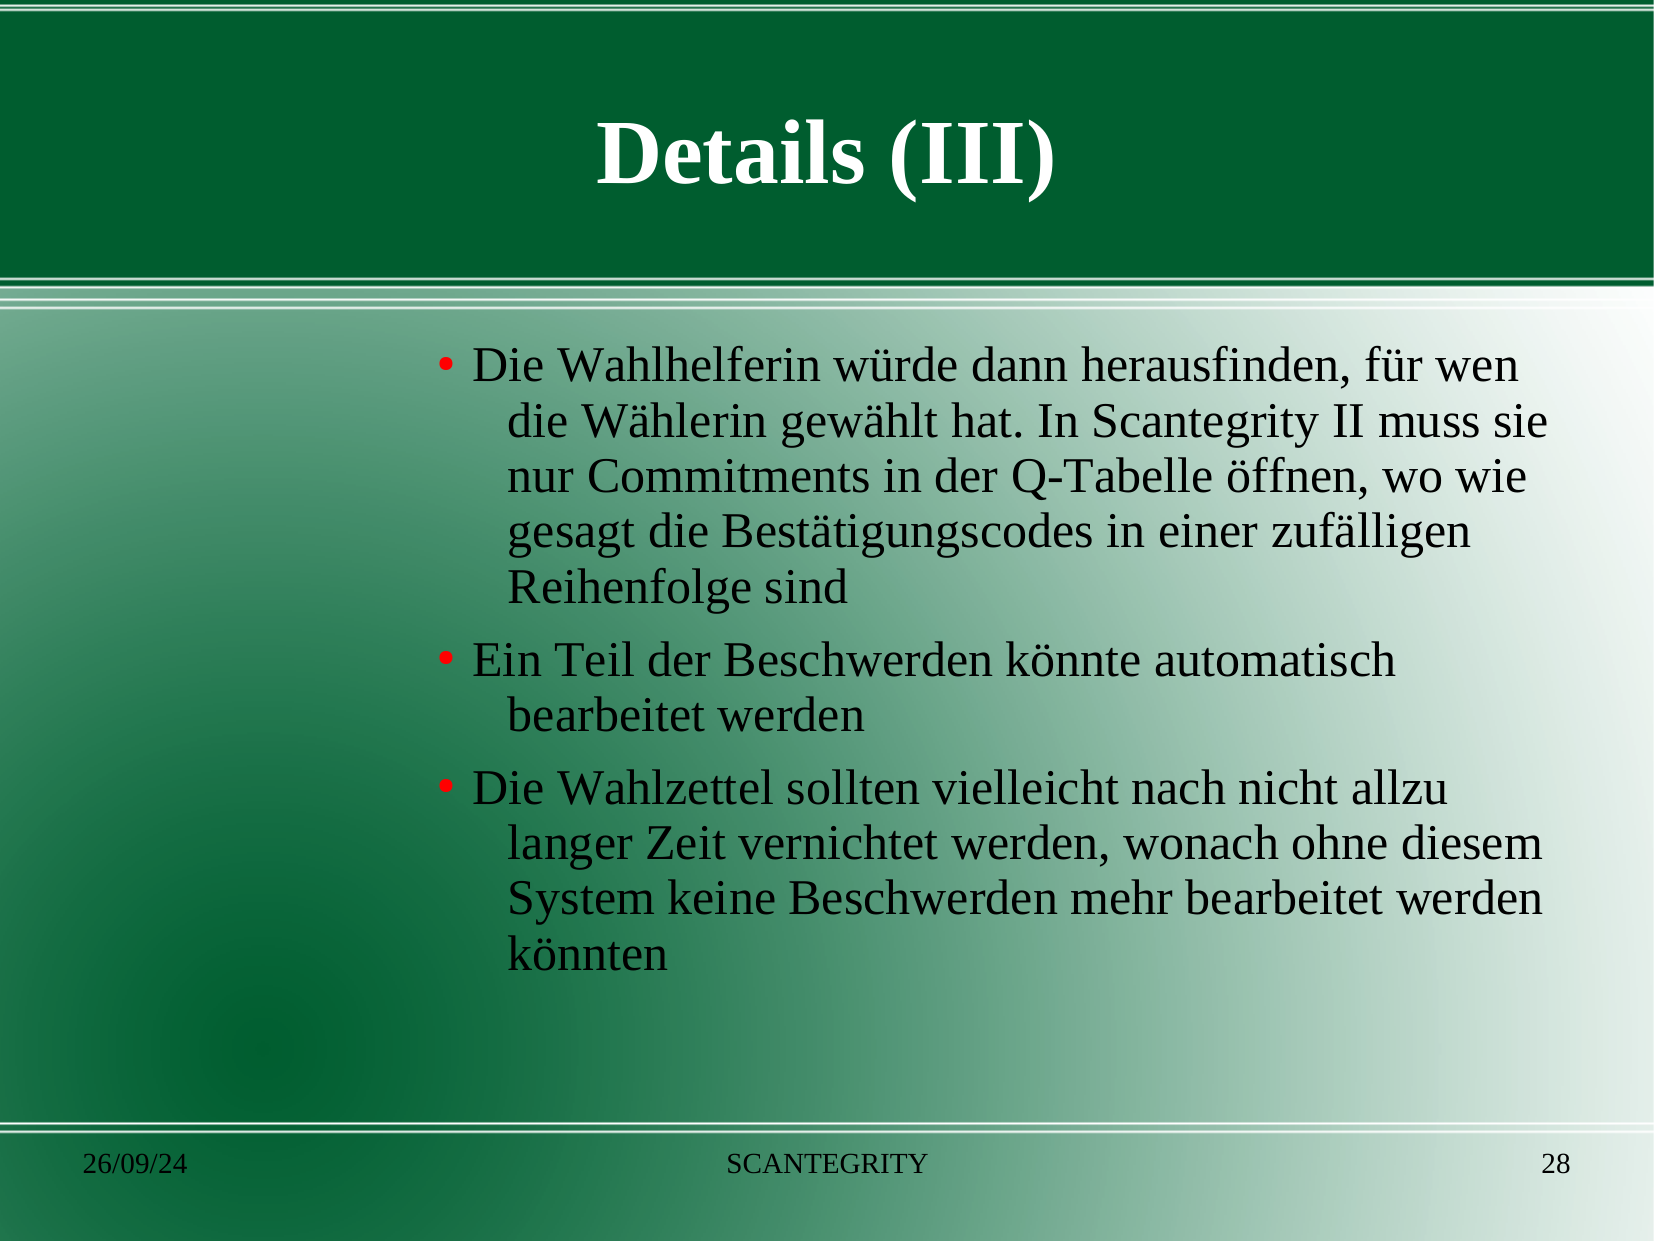

# Details (III)
Die Wahlhelferin würde dann herausfinden, für wen die Wählerin gewählt hat. In Scantegrity II muss sie nur Commitments in der Q-Tabelle öffnen, wo wie gesagt die Bestätigungscodes in einer zufälligen Reihenfolge sind
Ein Teil der Beschwerden könnte automatisch bearbeitet werden
Die Wahlzettel sollten vielleicht nach nicht allzu langer Zeit vernichtet werden, wonach ohne diesem System keine Beschwerden mehr bearbeitet werden könnten
SCANTEGRITY
28